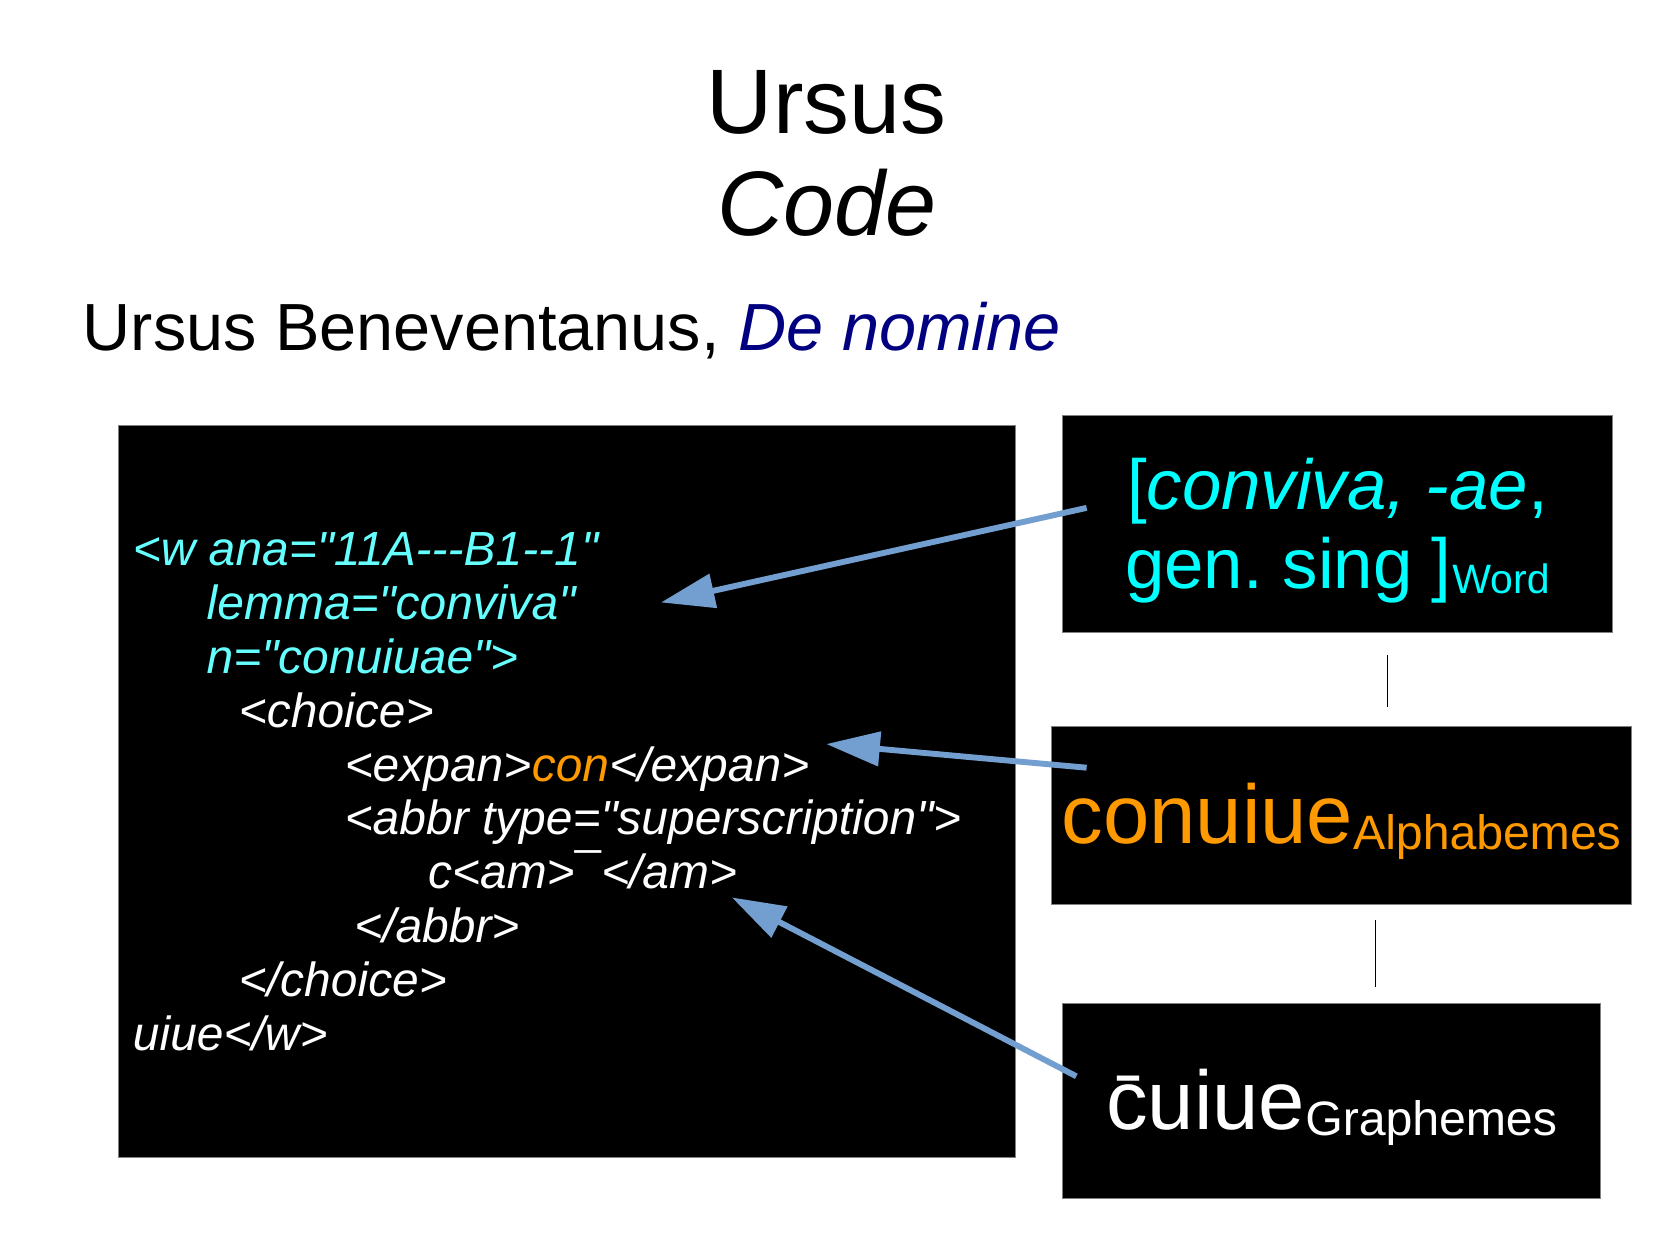

# Ursus Code
Ursus Beneventanus, De nomine
[conviva, -ae,
gen. sing ]Word
<w ana="11A---B1--1"
	lemma="conviva"
	n="conuiuae">
 <choice>
 <expan>con</expan>
 <abbr type="superscription">
				c<am>¯</am>
			</abbr>
 </choice>
uiue</w>
conuiueAlphabemes
c̄uiueGraphemes
23